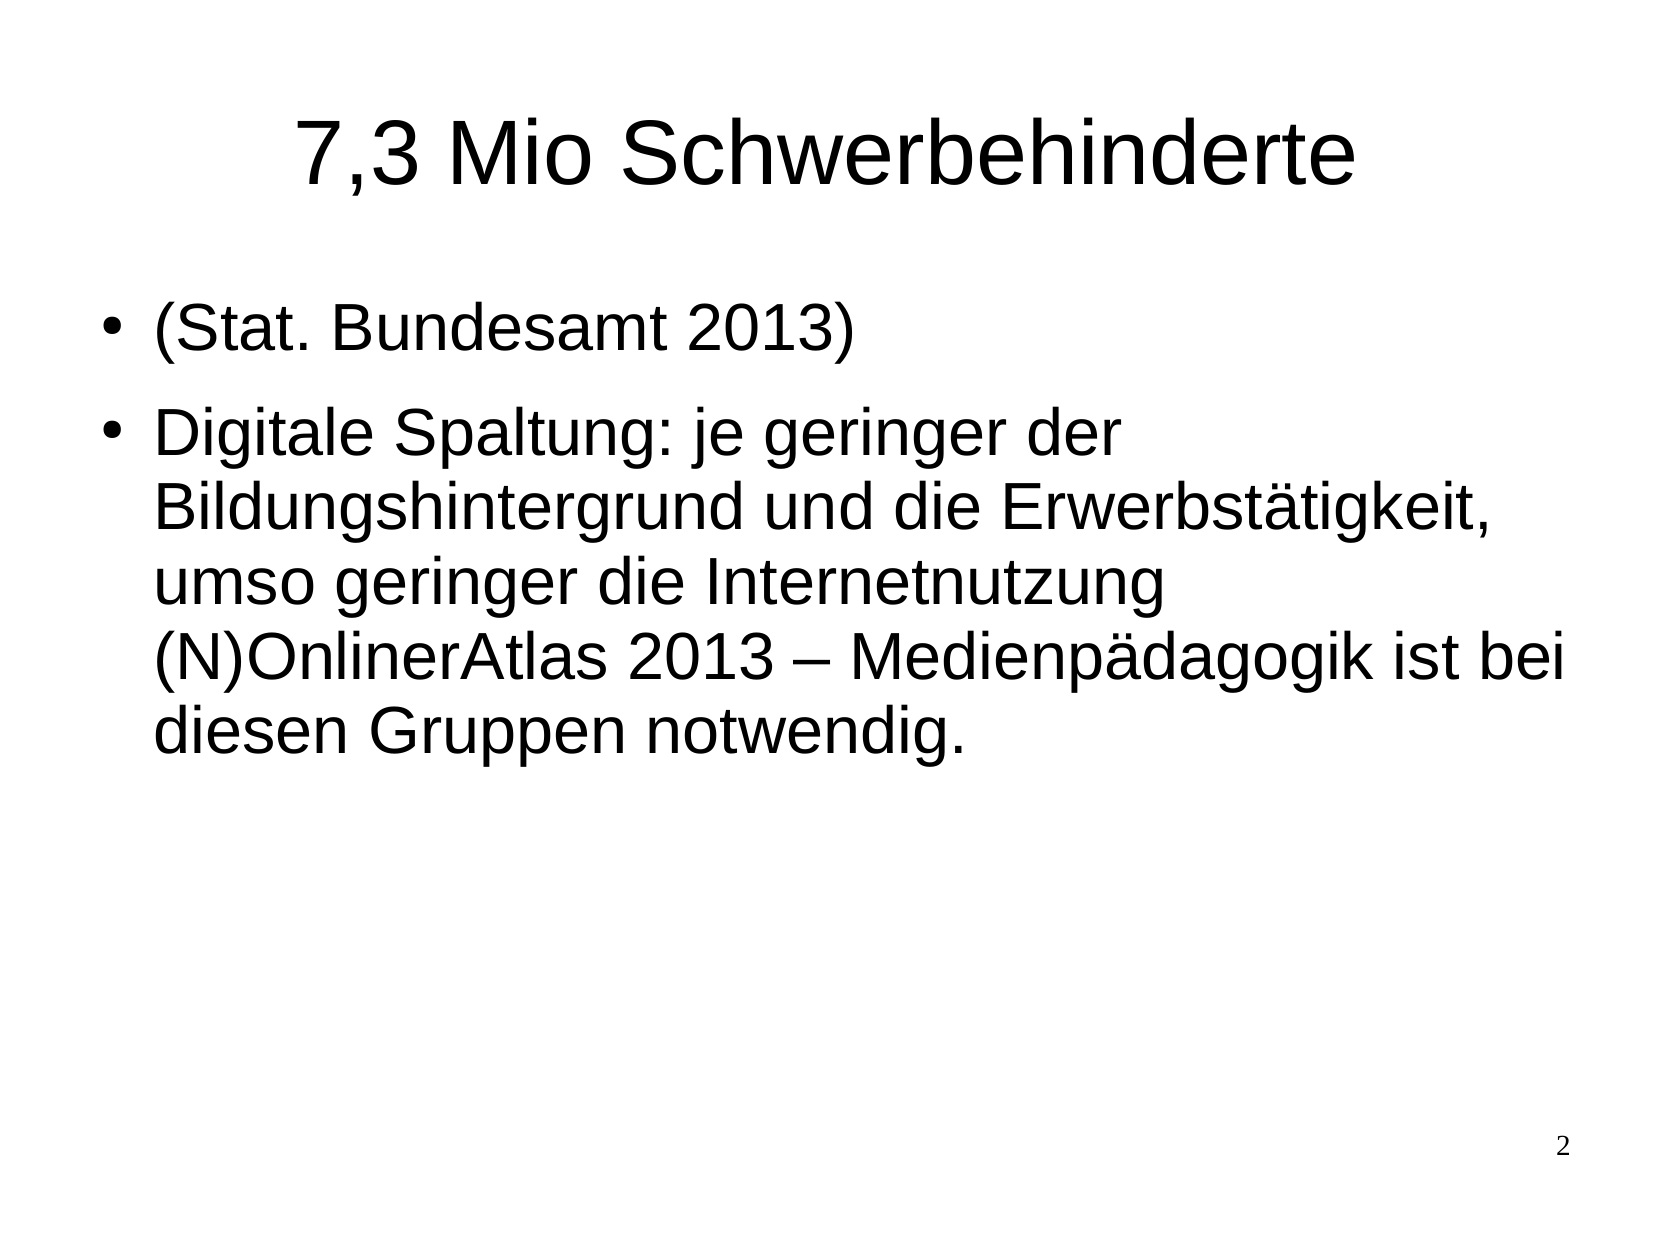

# 7,3 Mio Schwerbehinderte
(Stat. Bundesamt 2013)
Digitale Spaltung: je geringer der Bildungshintergrund und die Erwerbstätigkeit, umso geringer die Internetnutzung (N)OnlinerAtlas 2013 – Medienpädagogik ist bei diesen Gruppen notwendig.
2